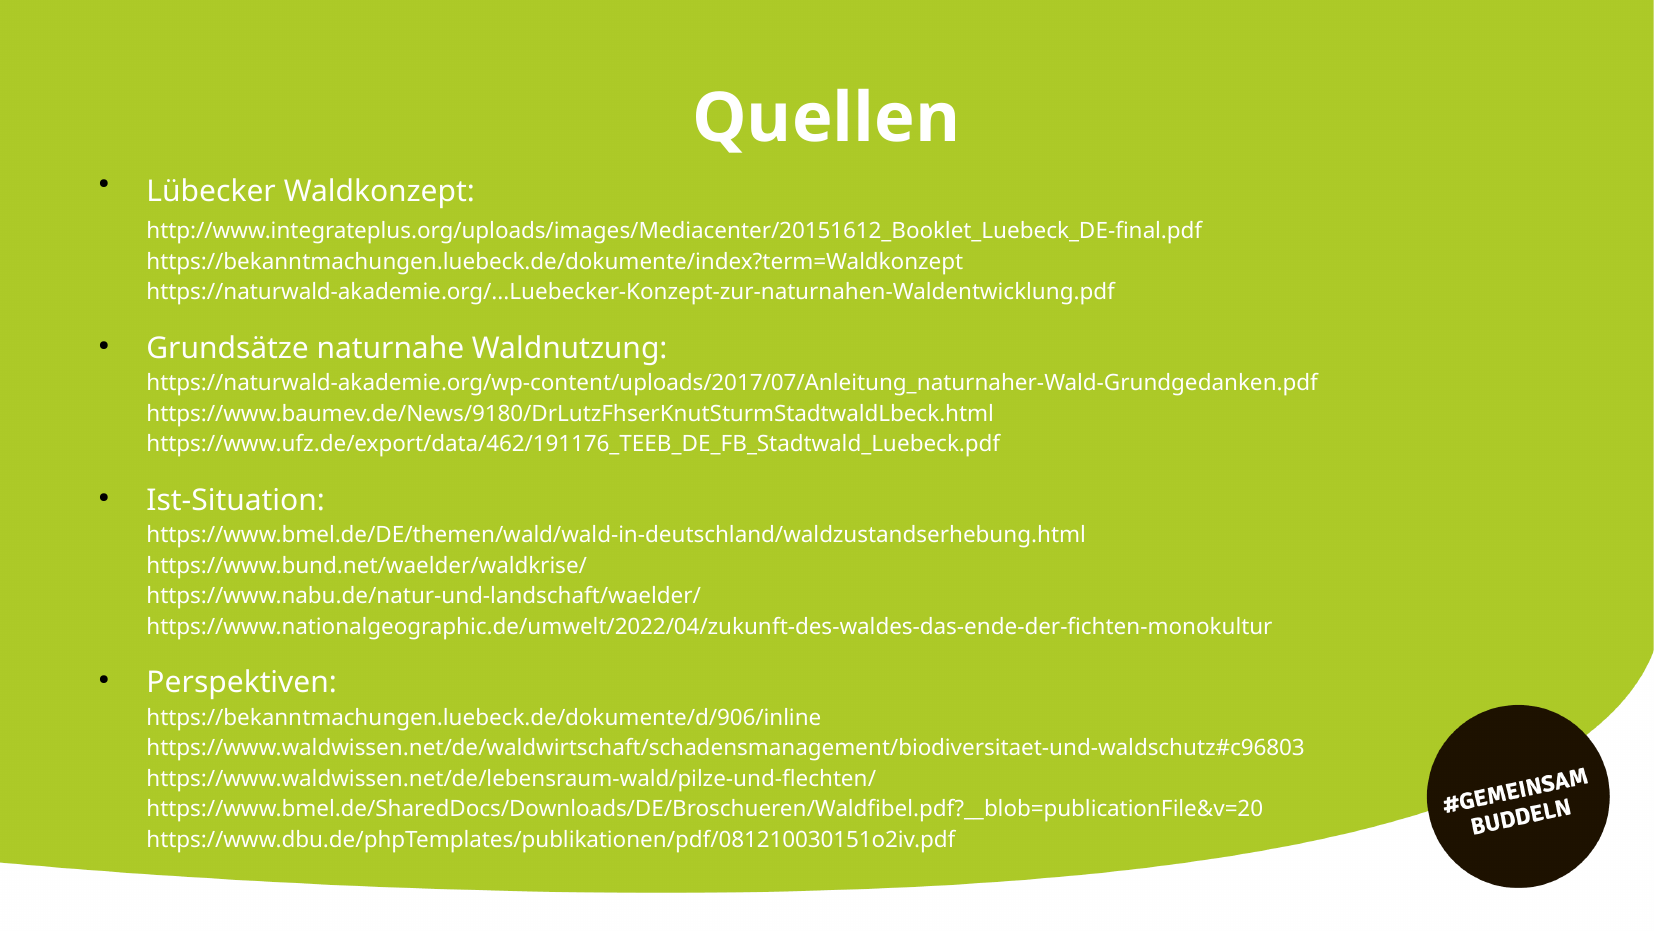

# Quellen
Lübecker Waldkonzept:
http://www.integrateplus.org/uploads/images/Mediacenter/20151612_Booklet_Luebeck_DE-final.pdf
https://bekanntmachungen.luebeck.de/dokumente/index?term=Waldkonzept
https://naturwald-akademie.org/...Luebecker-Konzept-zur-naturnahen-Waldentwicklung.pdf
Grundsätze naturnahe Waldnutzung:
https://naturwald-akademie.org/wp-content/uploads/2017/07/Anleitung_naturnaher-Wald-Grundgedanken.pdf
https://www.baumev.de/News/9180/DrLutzFhserKnutSturmStadtwaldLbeck.html
https://www.ufz.de/export/data/462/191176_TEEB_DE_FB_Stadtwald_Luebeck.pdf
Ist-Situation:
https://www.bmel.de/DE/themen/wald/wald-in-deutschland/waldzustandserhebung.html
https://www.bund.net/waelder/waldkrise/
https://www.nabu.de/natur-und-landschaft/waelder/
https://www.nationalgeographic.de/umwelt/2022/04/zukunft-des-waldes-das-ende-der-fichten-monokultur
Perspektiven:
https://bekanntmachungen.luebeck.de/dokumente/d/906/inline
https://www.waldwissen.net/de/waldwirtschaft/schadensmanagement/biodiversitaet-und-waldschutz#c96803
https://www.waldwissen.net/de/lebensraum-wald/pilze-und-flechten/
https://www.bmel.de/SharedDocs/Downloads/DE/Broschueren/Waldfibel.pdf?__blob=publicationFile&v=20
https://www.dbu.de/phpTemplates/publikationen/pdf/081210030151o2iv.pdf